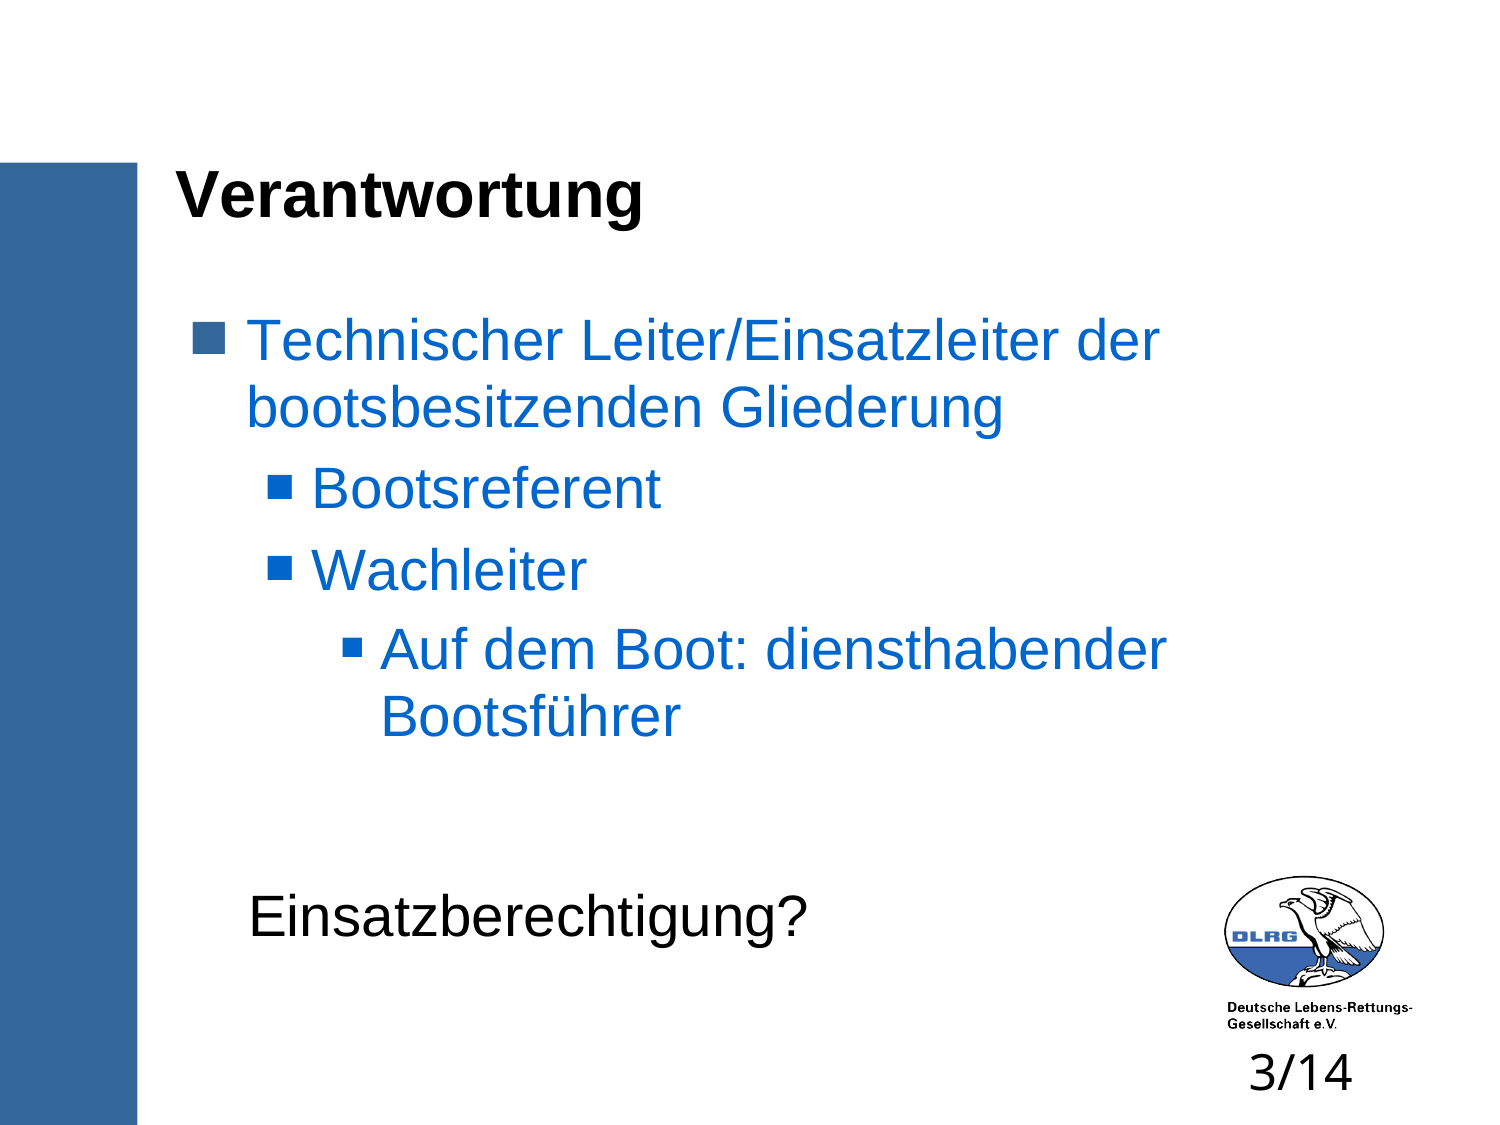

# Verantwortung
Technischer Leiter/Einsatzleiter der bootsbesitzenden Gliederung
Bootsreferent
Wachleiter
Auf dem Boot: diensthabender Bootsführer
Einsatzberechtigung?